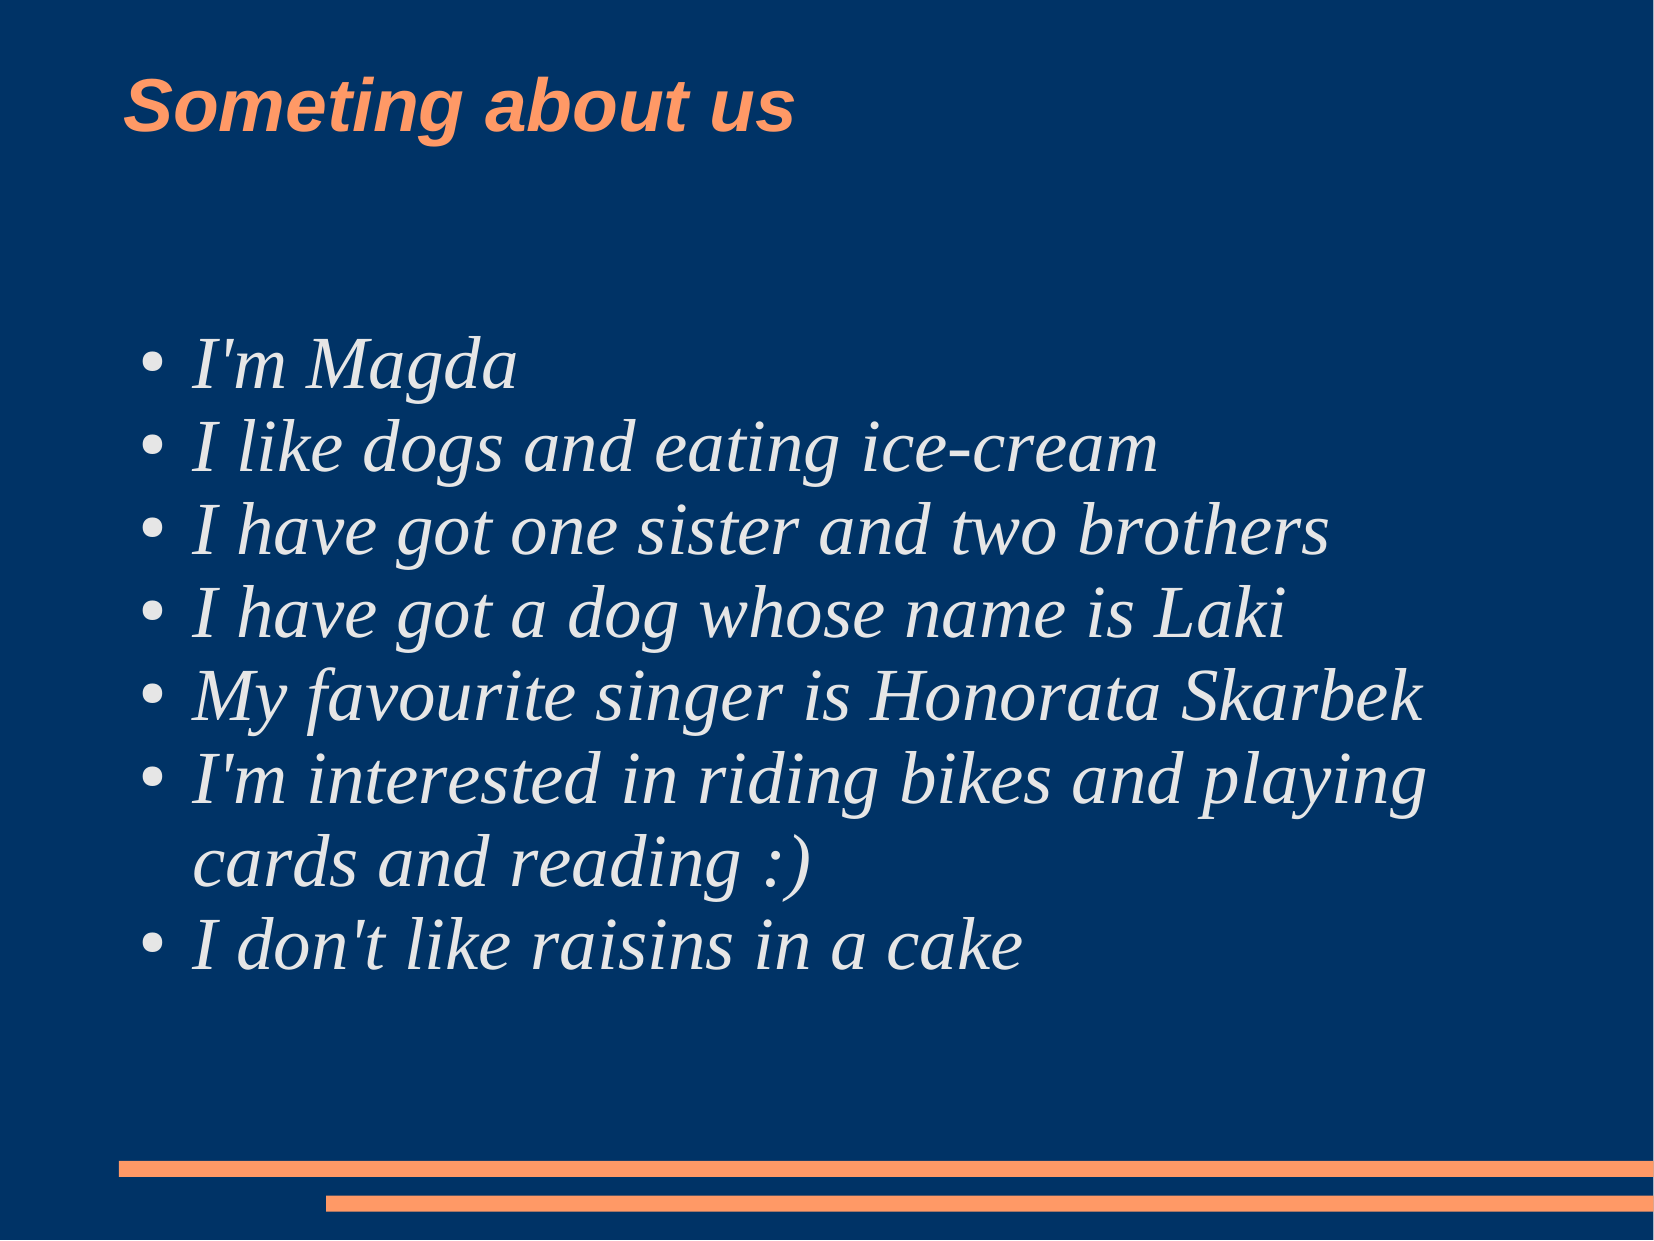

# Someting about us
I'm Magda
I like dogs and eating ice-cream
I have got one sister and two brothers
I have got a dog whose name is Laki
My favourite singer is Honorata Skarbek
I'm interested in riding bikes and playing cards and reading :)
I don't like raisins in a cake